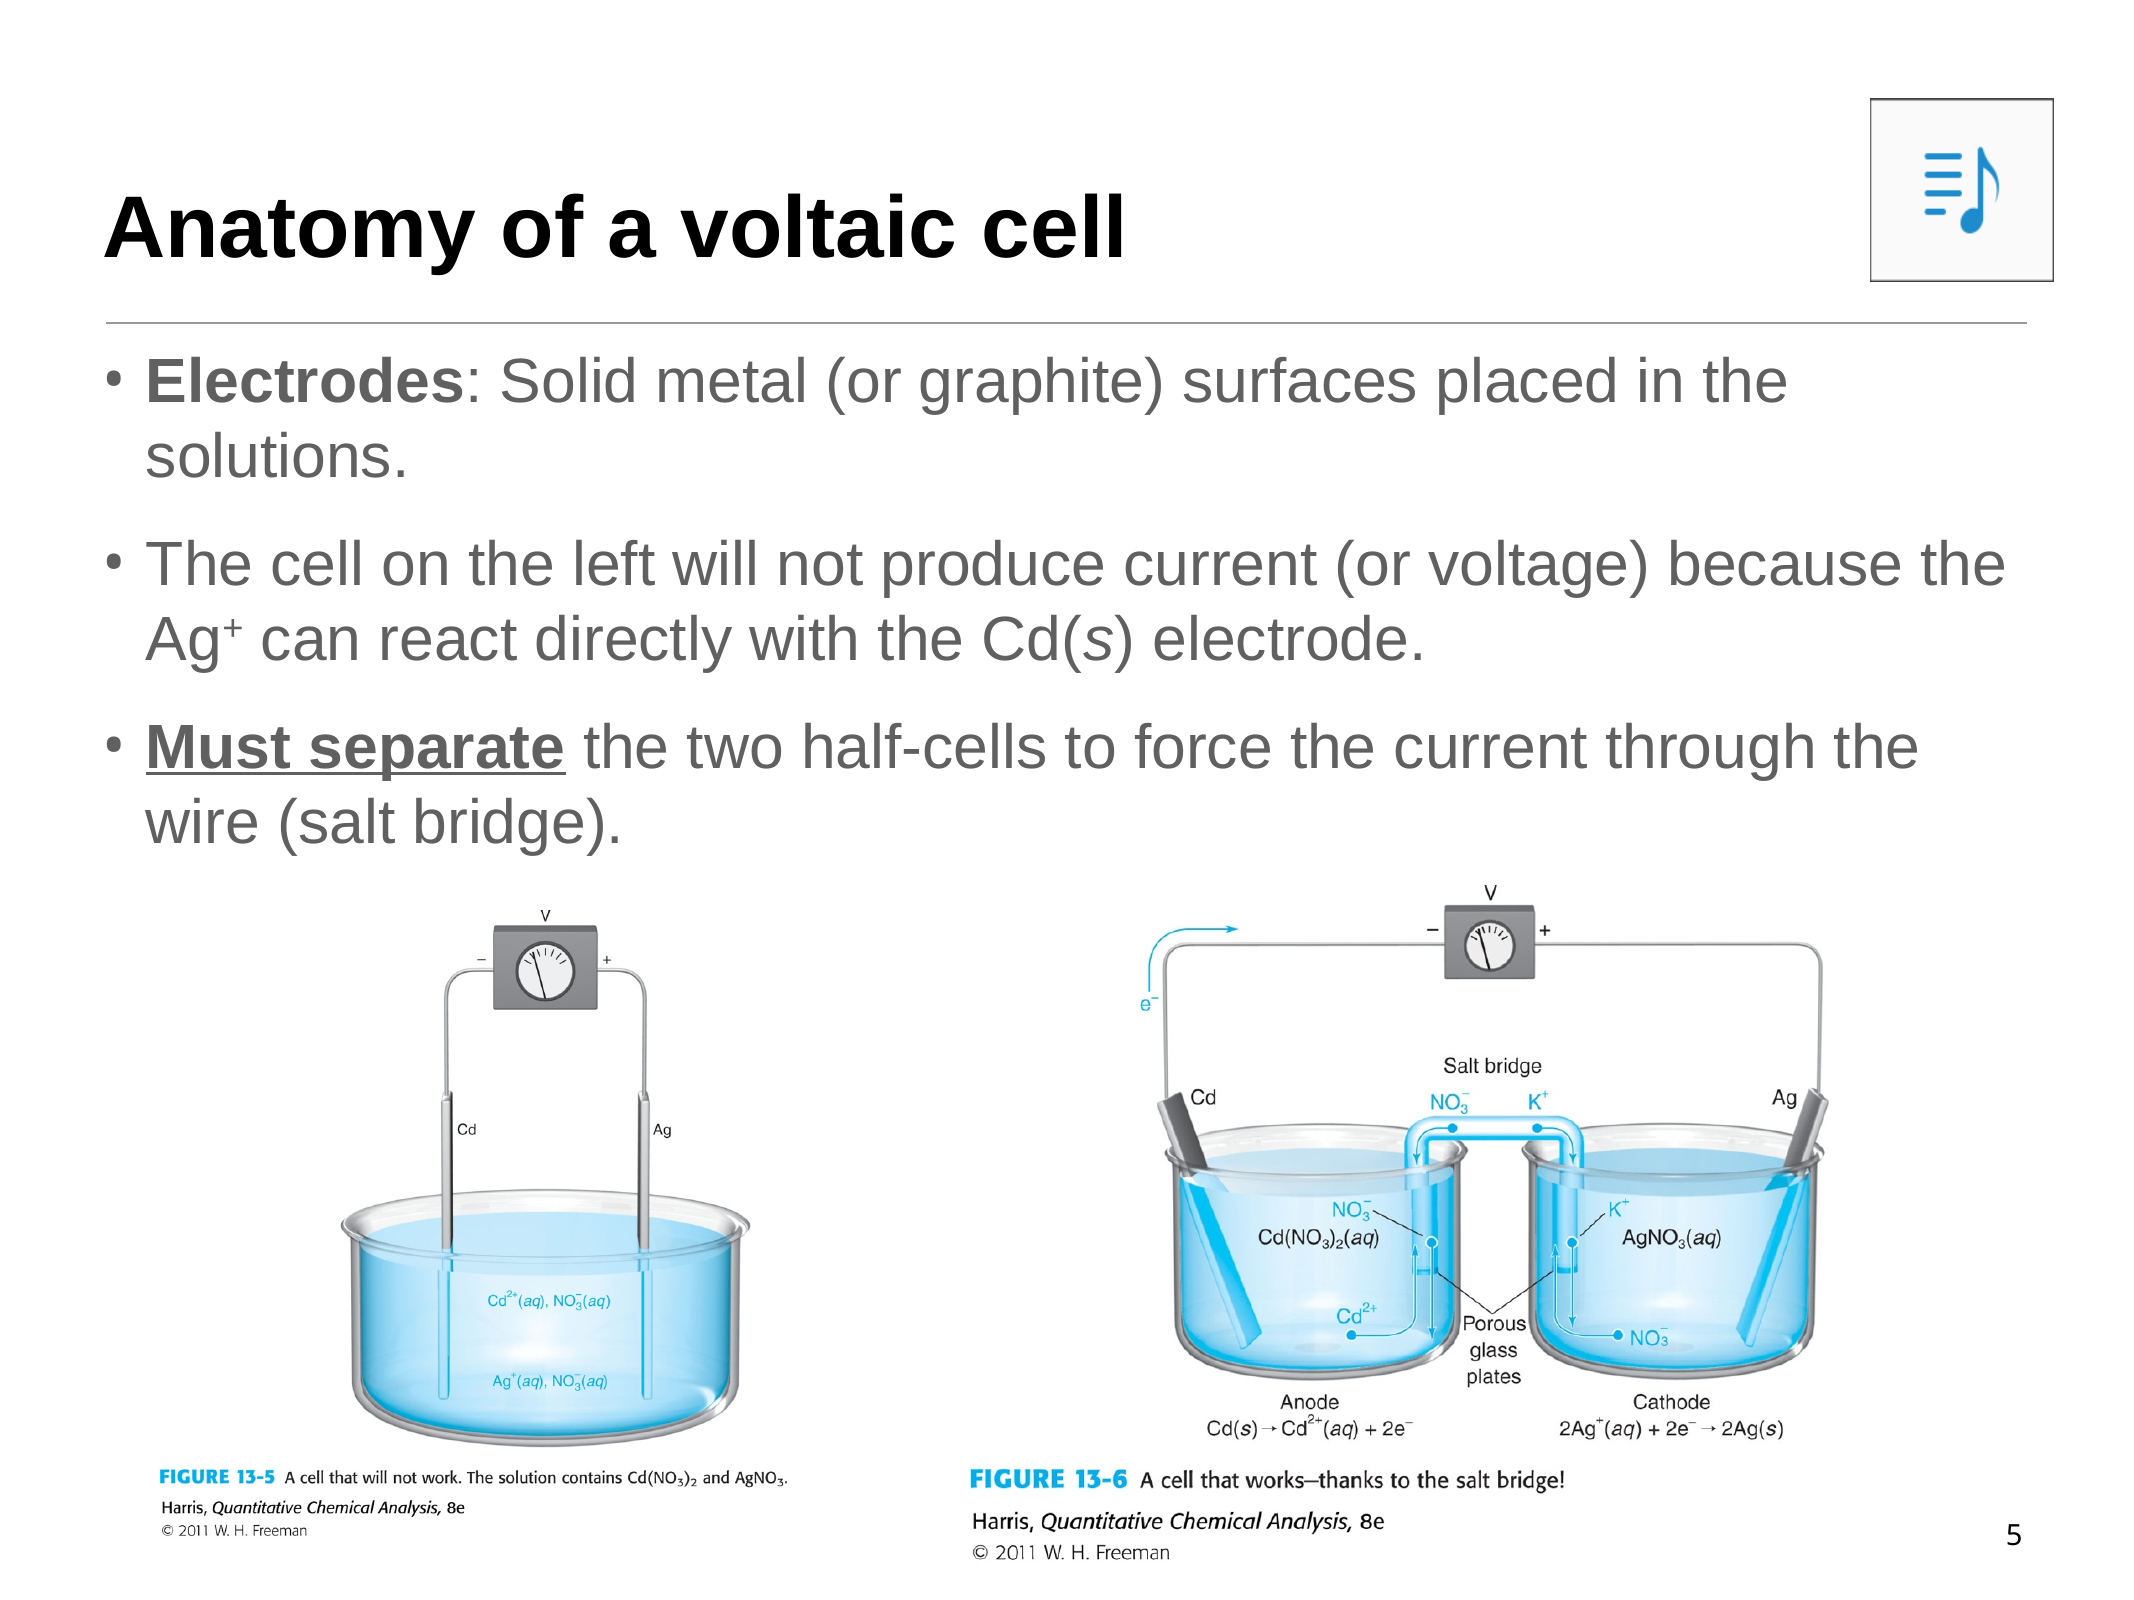

# Anatomy of a voltaic cell
Electrodes: Solid metal (or graphite) surfaces placed in the solutions.
The cell on the left will not produce current (or voltage) because the Ag+ can react directly with the Cd(s) electrode.
Must separate the two half-cells to force the current through the wire (salt bridge).
5